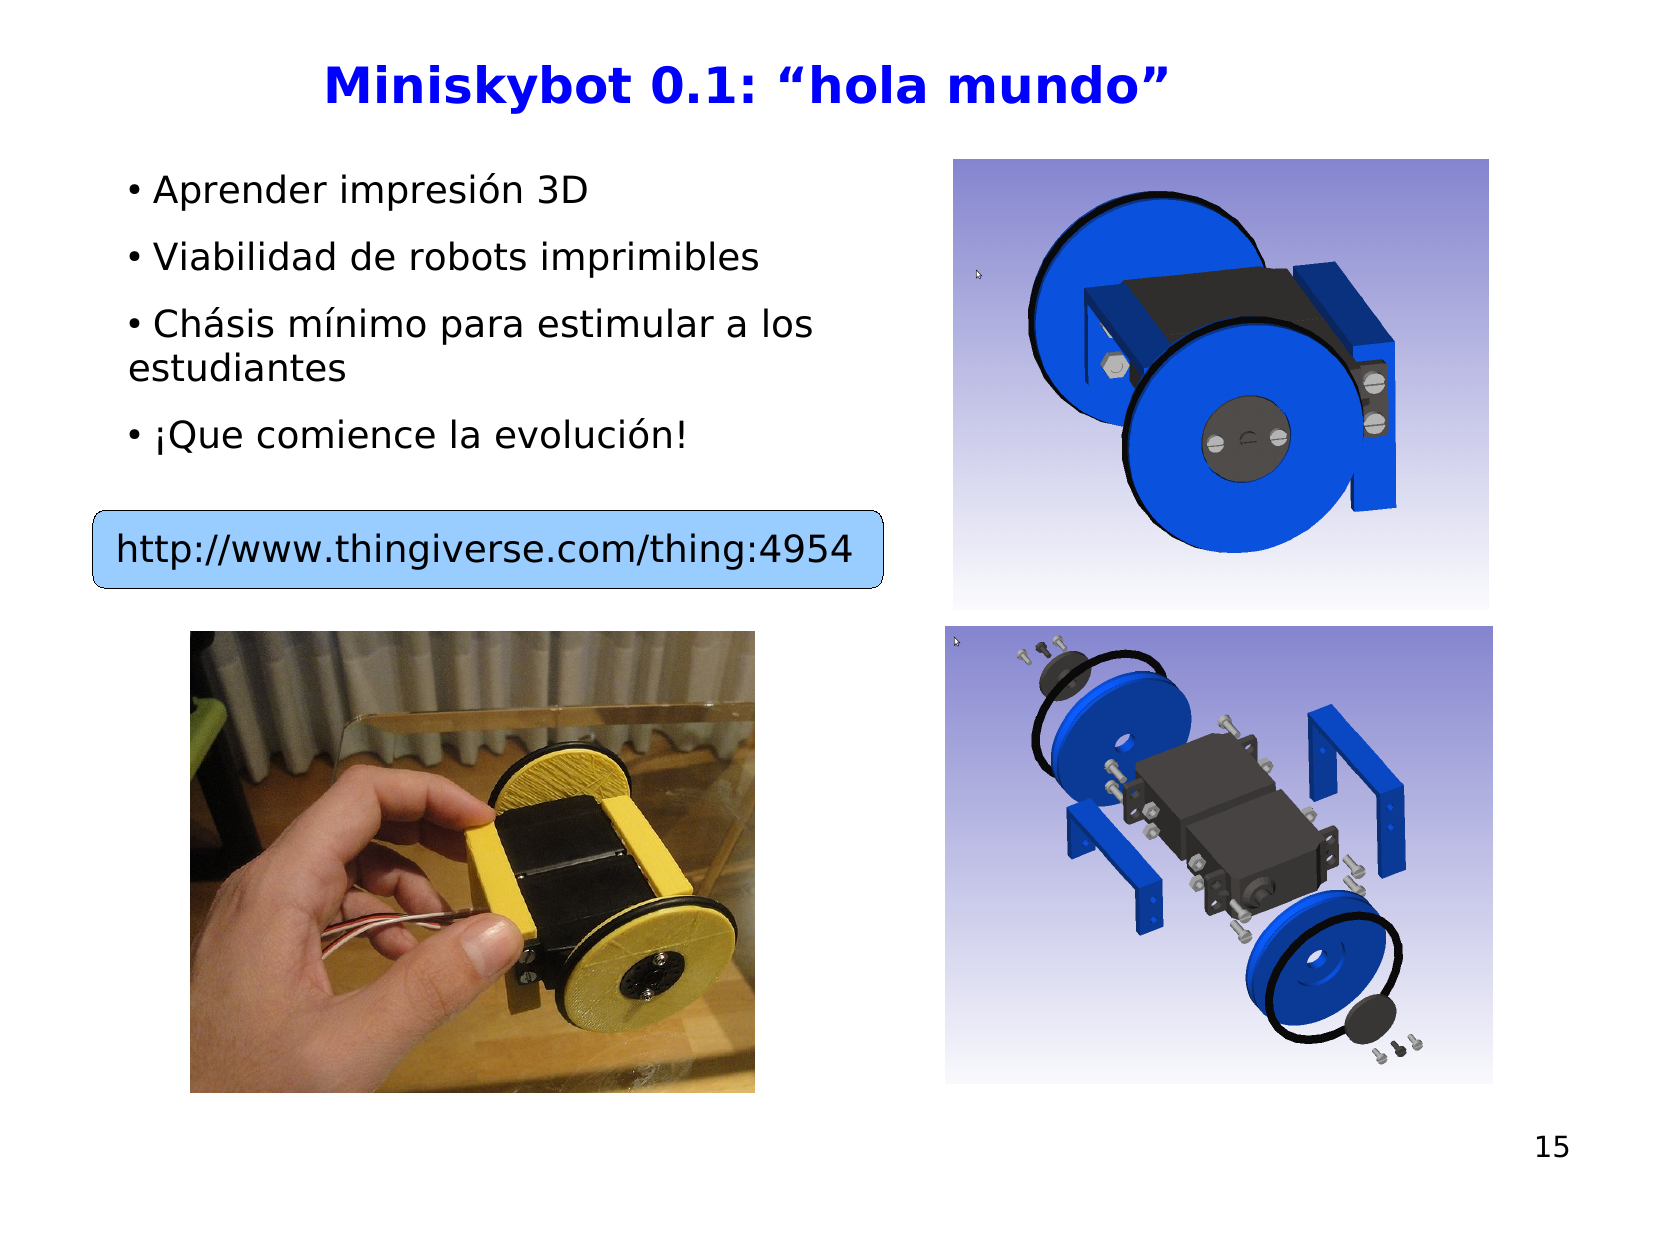

Miniskybot 0.1: “hola mundo”
 Aprender impresión 3D
 Viabilidad de robots imprimibles
 Chásis mínimo para estimular a los estudiantes
 ¡Que comience la evolución!
http://www.thingiverse.com/thing:4954
15